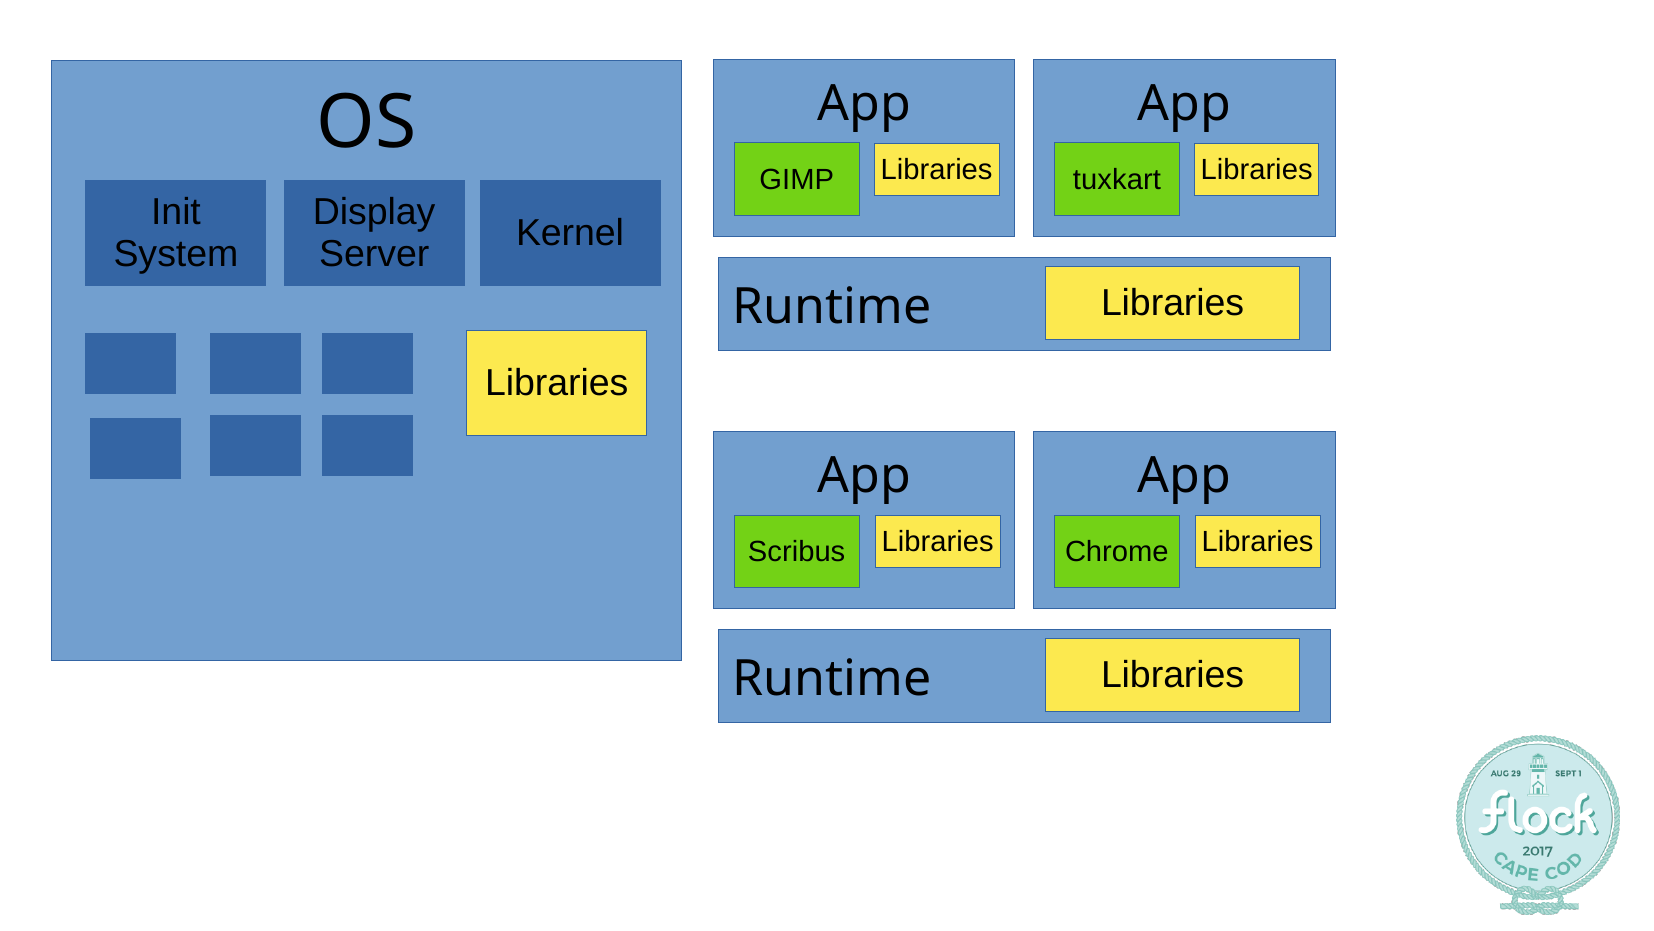

OS
App
App
GIMP
Libraries
tuxkart
Libraries
Init
System
Display
Server
Kernel
Runtime
Libraries
Libraries
App
App
Scribus
Libraries
Chrome
Libraries
Runtime
Libraries